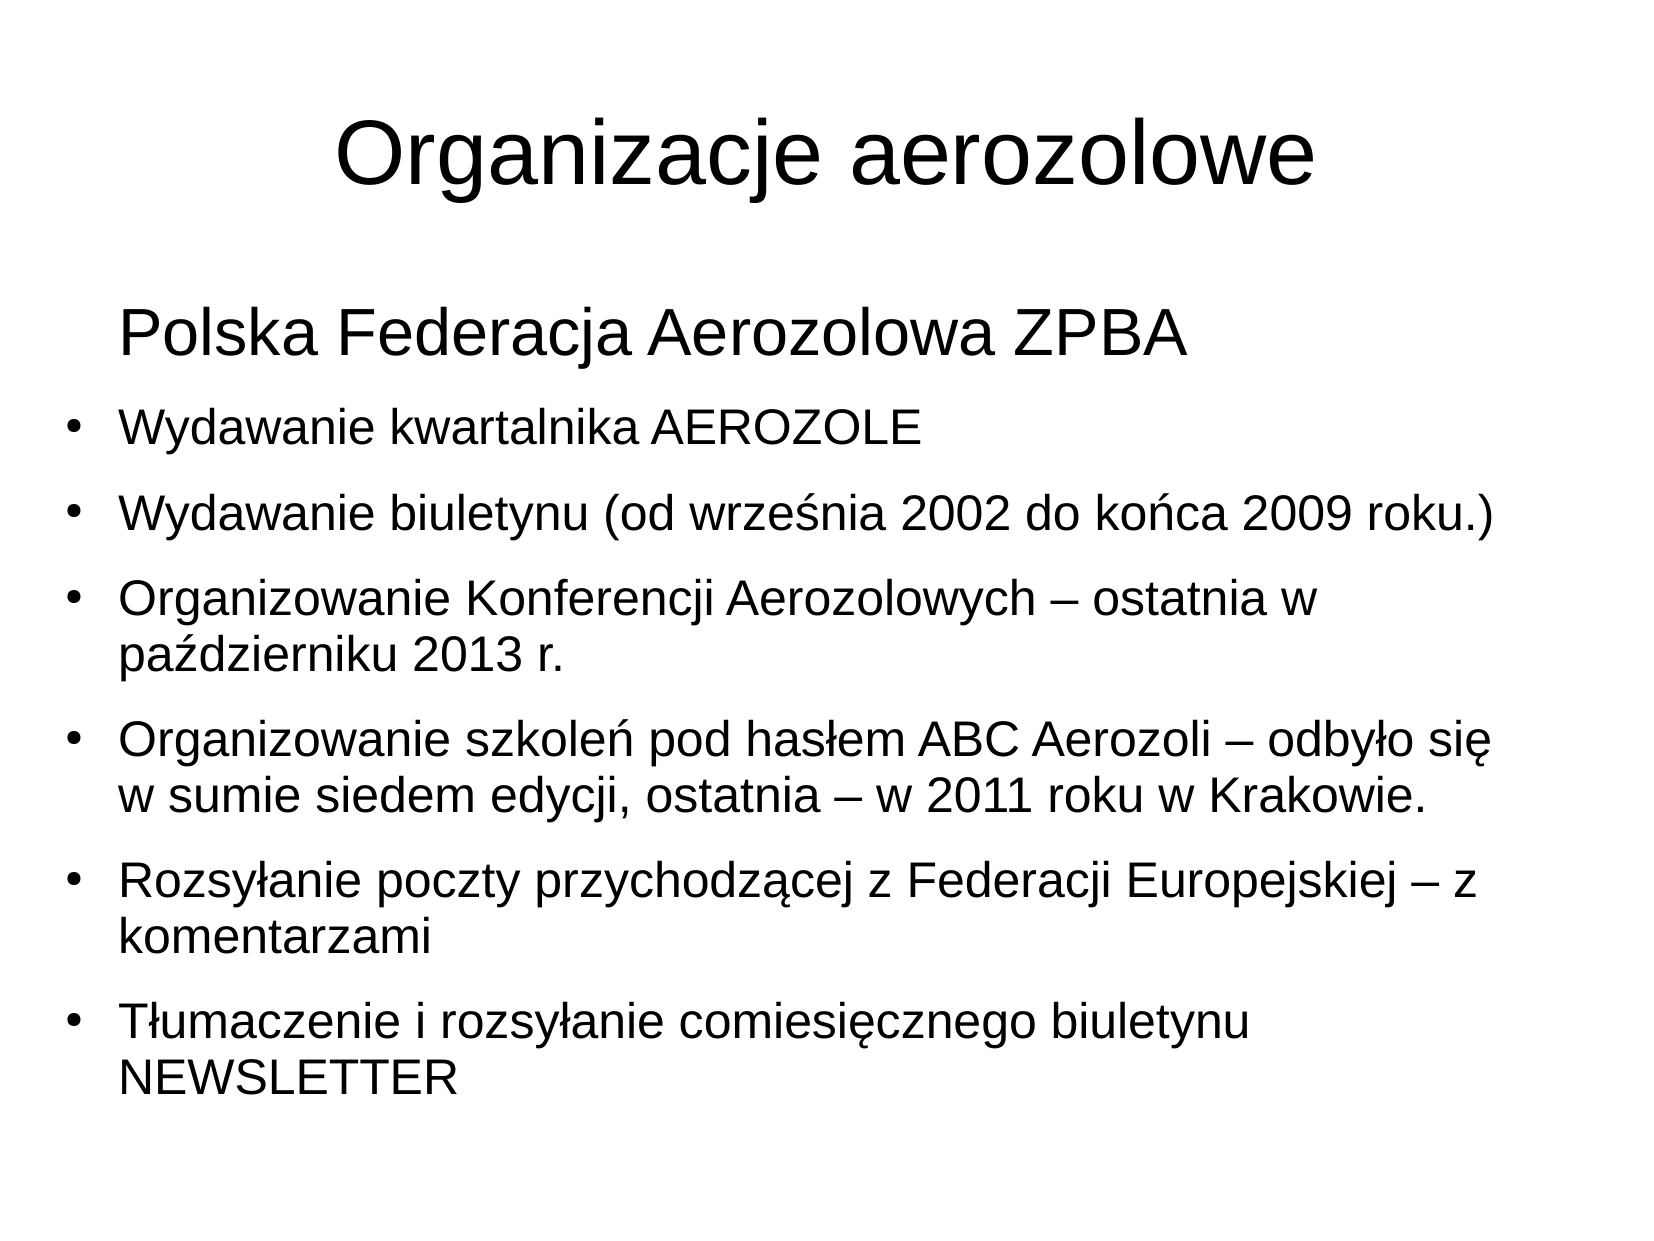

# Organizacje aerozolowe
Polska Federacja Aerozolowa ZPBA
Wydawanie kwartalnika AEROZOLE
Wydawanie biuletynu (od września 2002 do końca 2009 roku.)
Organizowanie Konferencji Aerozolowych – ostatnia w październiku 2013 r.
Organizowanie szkoleń pod hasłem ABC Aerozoli – odbyło się w sumie siedem edycji, ostatnia – w 2011 roku w Krakowie.
Rozsyłanie poczty przychodzącej z Federacji Europejskiej – z komentarzami
Tłumaczenie i rozsyłanie comiesięcznego biuletynu NEWSLETTER